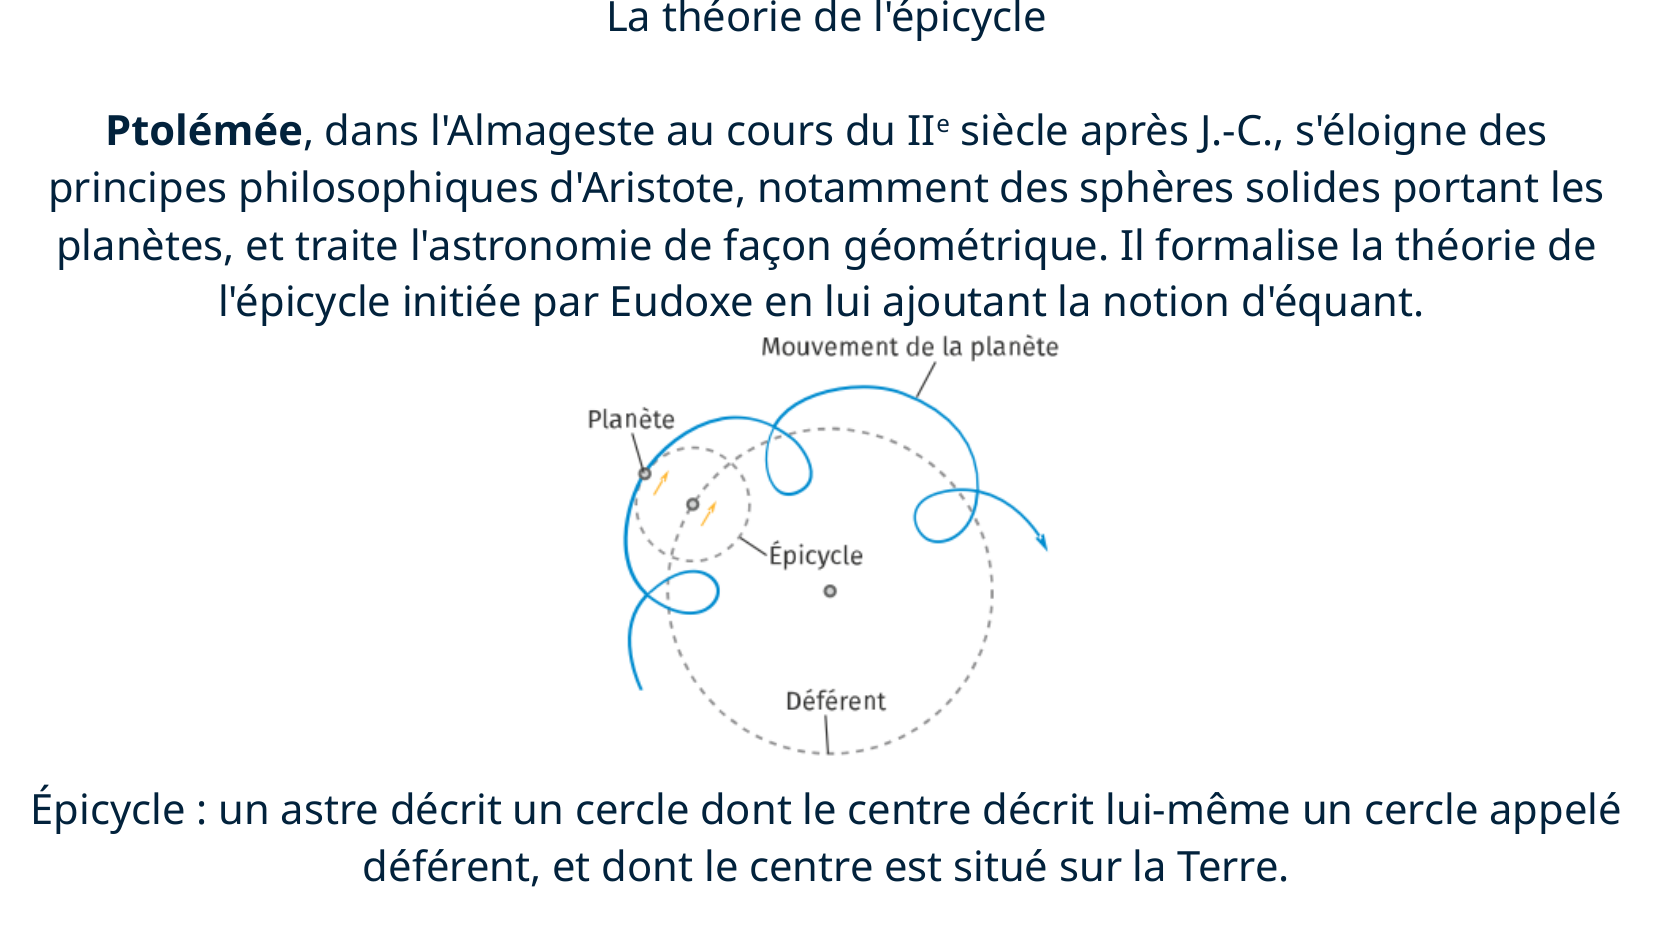

# La théorie de l'épicycle
Ptolémée, dans l'Almageste au cours du IIe siècle après J.-C., s'éloigne des principes philosophiques d'Aristote, notamment des sphères solides portant les planètes, et traite l'astronomie de façon géométrique. Il formalise la théorie de l'épicycle initiée par Eudoxe en lui ajoutant la notion d'équant.
Épicycle : un astre décrit un cercle dont le centre décrit lui-même un cercle appelé déférent, et dont le centre est situé sur la Terre.